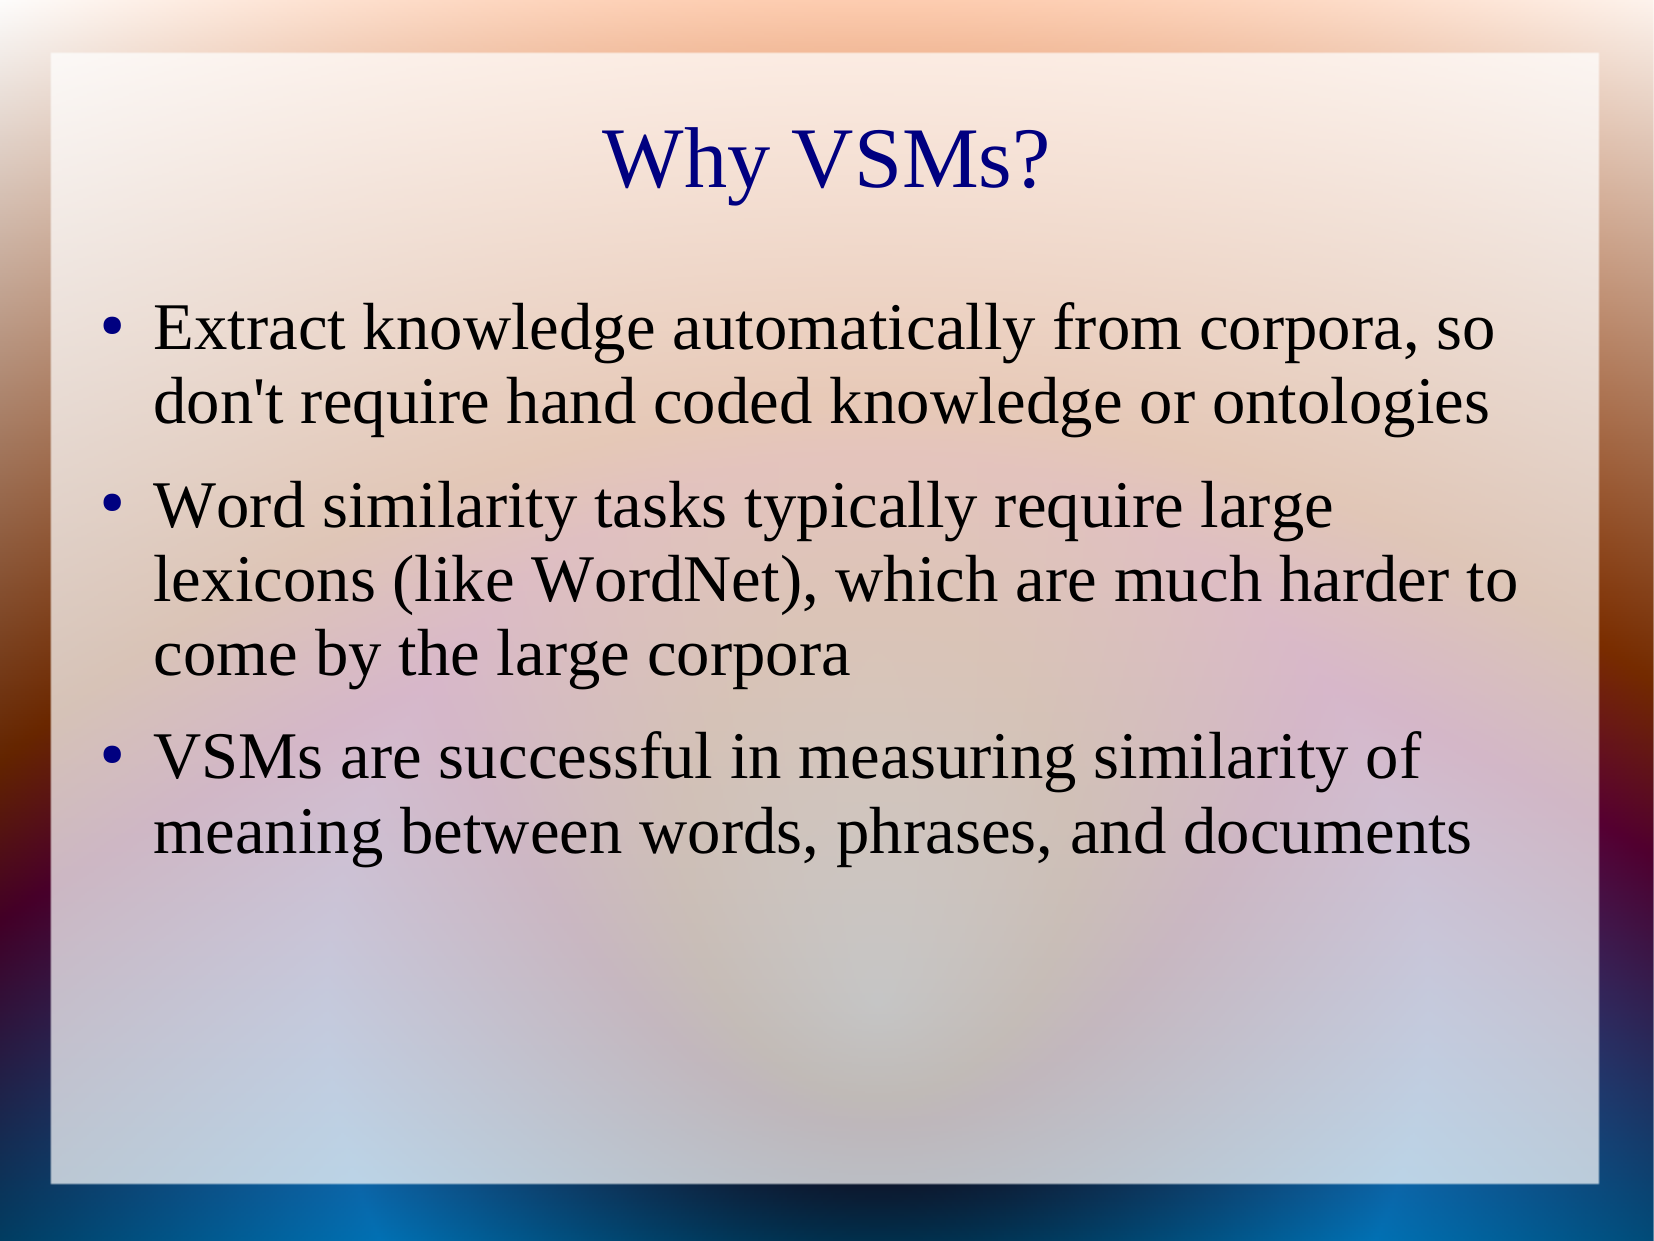

# Why VSMs?
Extract knowledge automatically from corpora, so don't require hand coded knowledge or ontologies
Word similarity tasks typically require large lexicons (like WordNet), which are much harder to come by the large corpora
VSMs are successful in measuring similarity of meaning between words, phrases, and documents